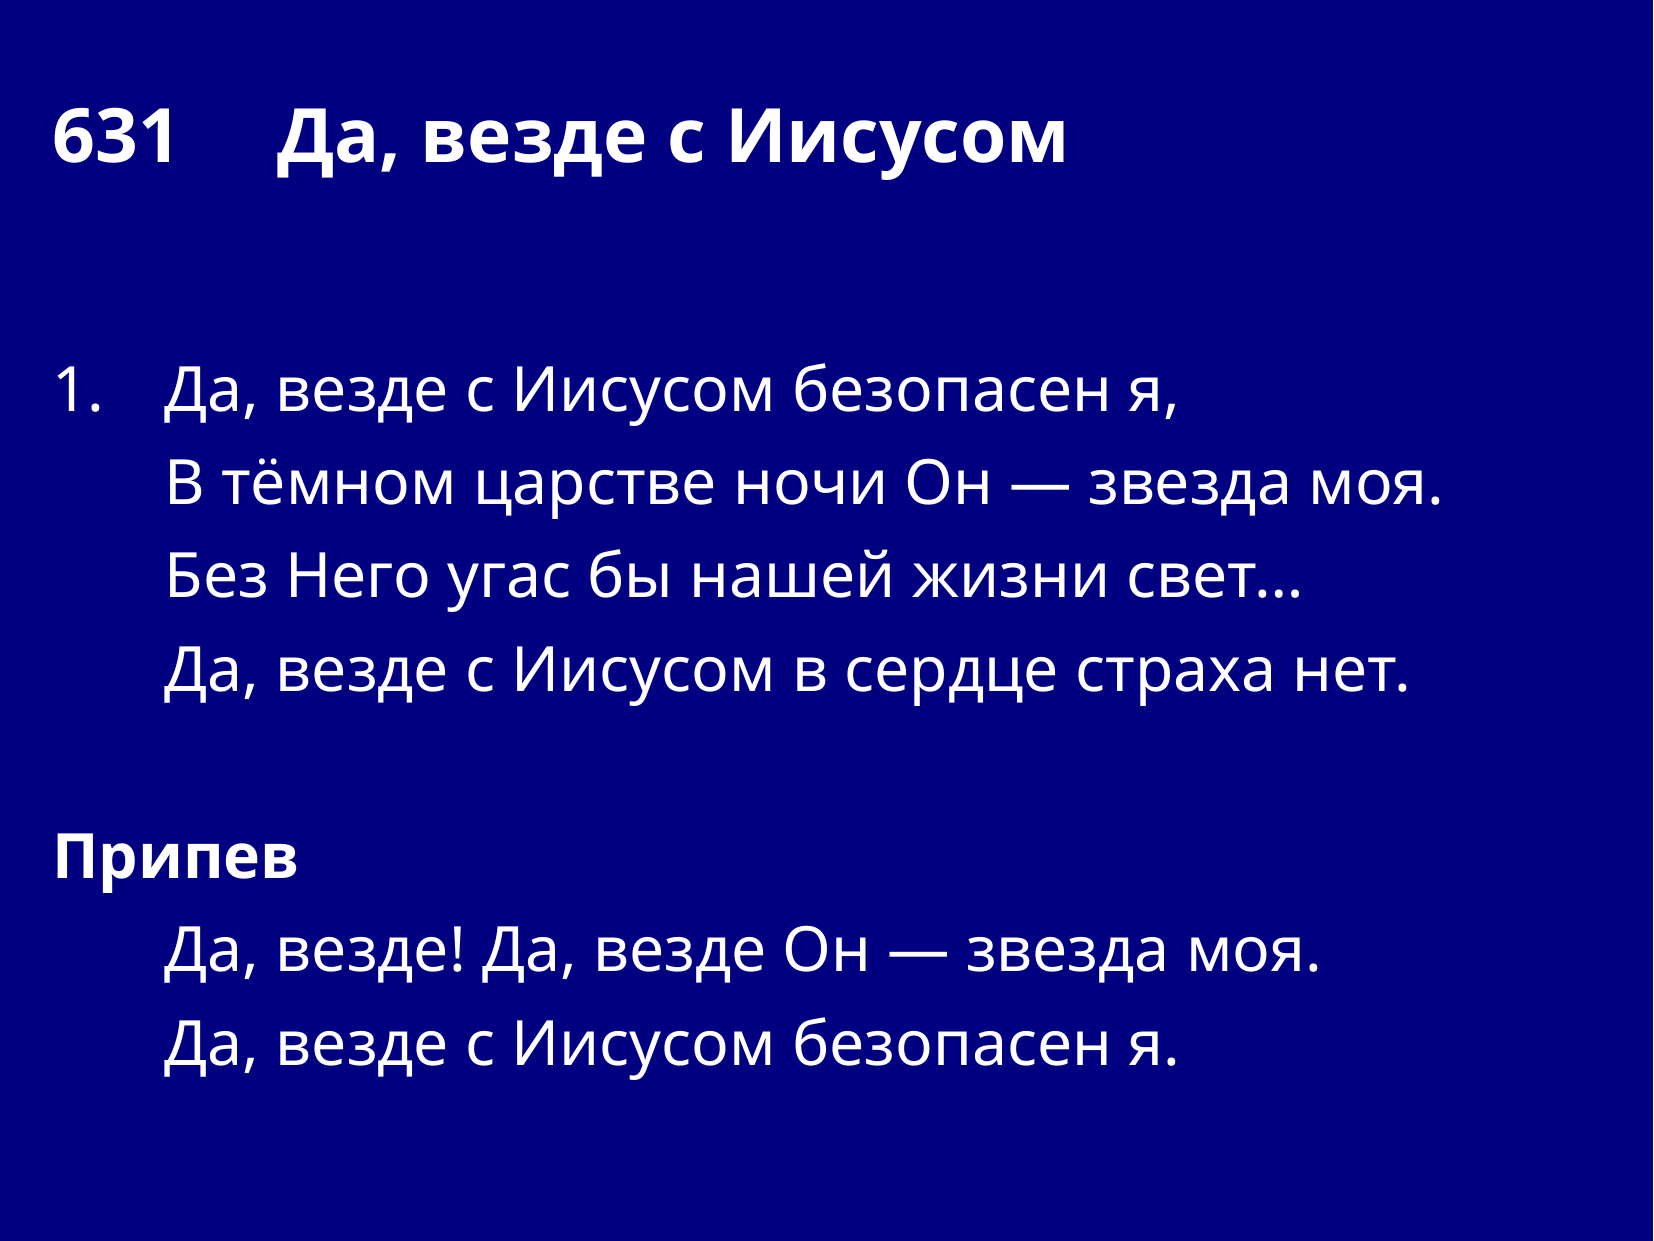

631	Да, везде с Иисусом
1.	Да, везде с Иисусом безопасен я,
	В тёмном царстве ночи Он — звезда моя.
	Без Него угас бы нашей жизни свет…
	Да, везде с Иисусом в сердце страха нет.
Припев
	Да, везде! Да, везде Он — звезда моя.
	Да, везде с Иисусом безопасен я.